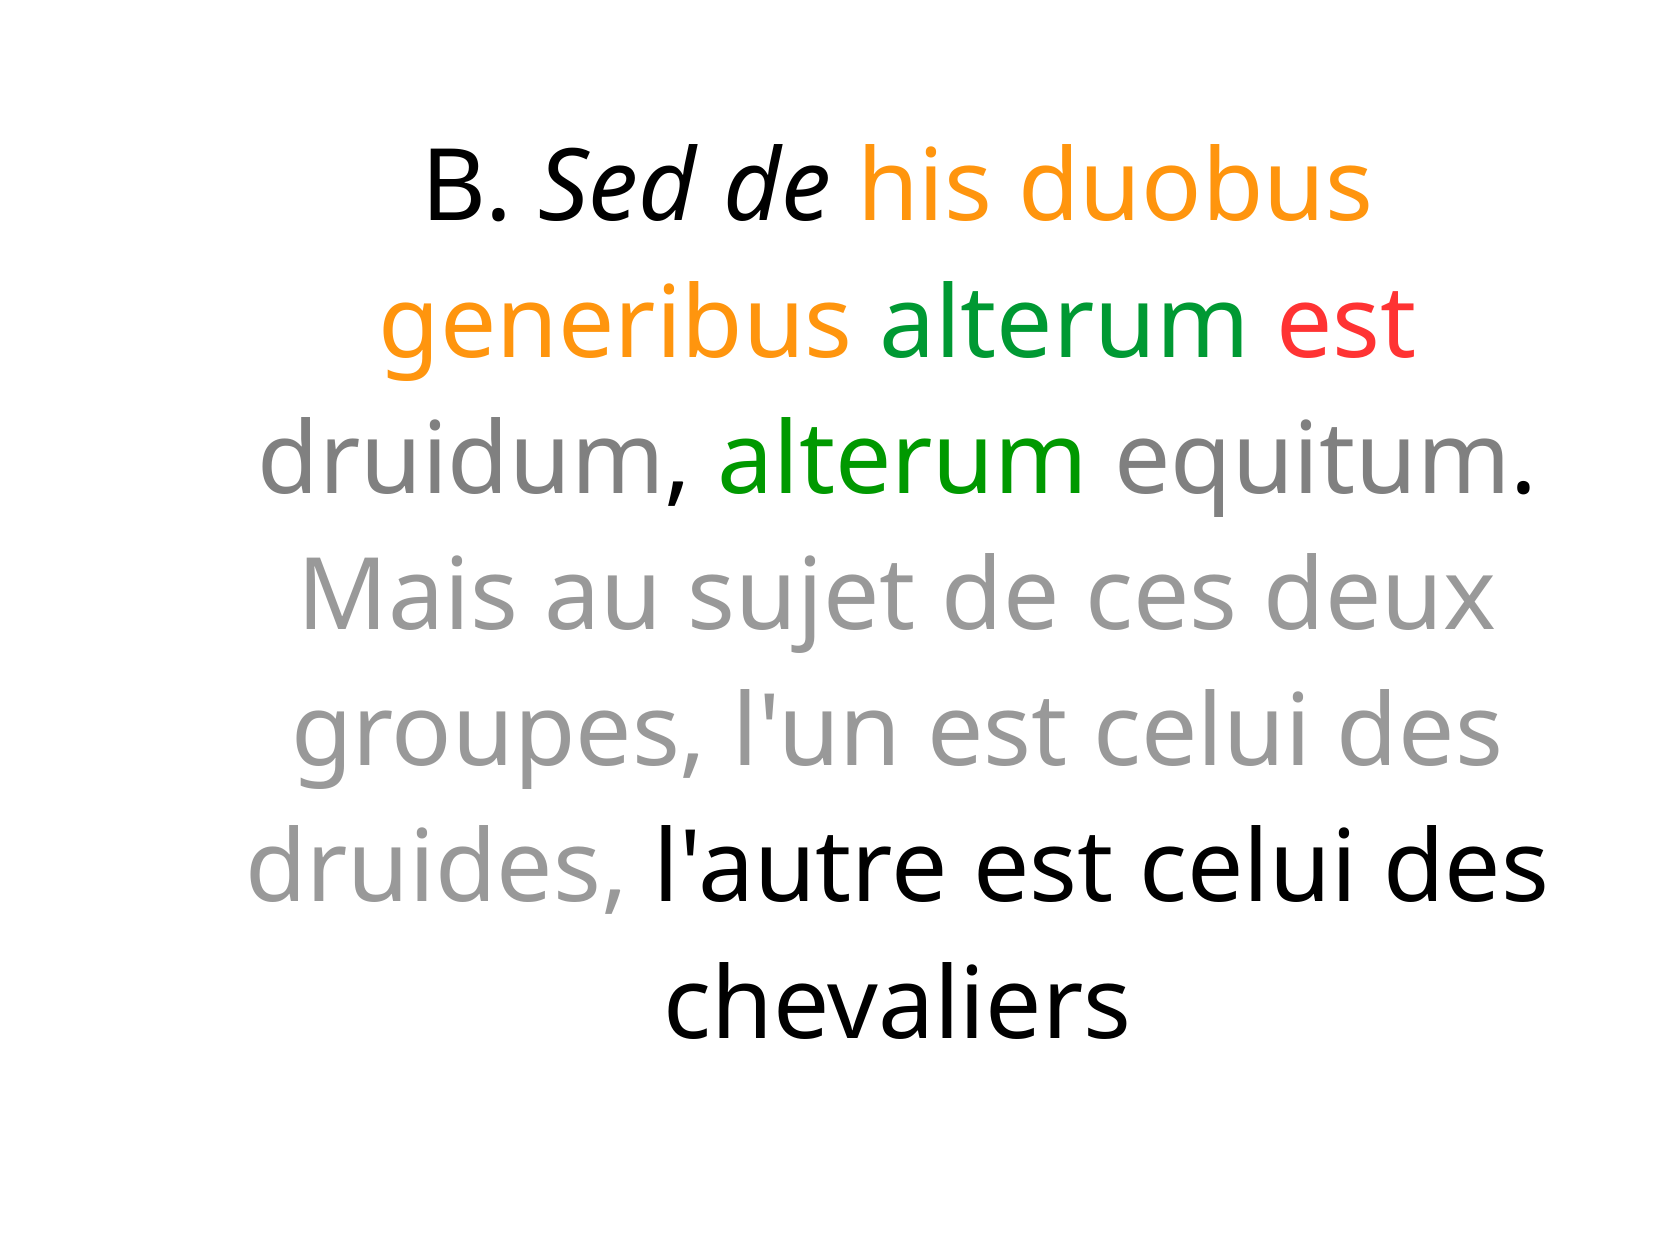

# B. Sed de his duobus generibus alterum est druidum, alterum equitum.
Mais au sujet de ces deux groupes, l'un est celui des druides, l'autre est celui des chevaliers